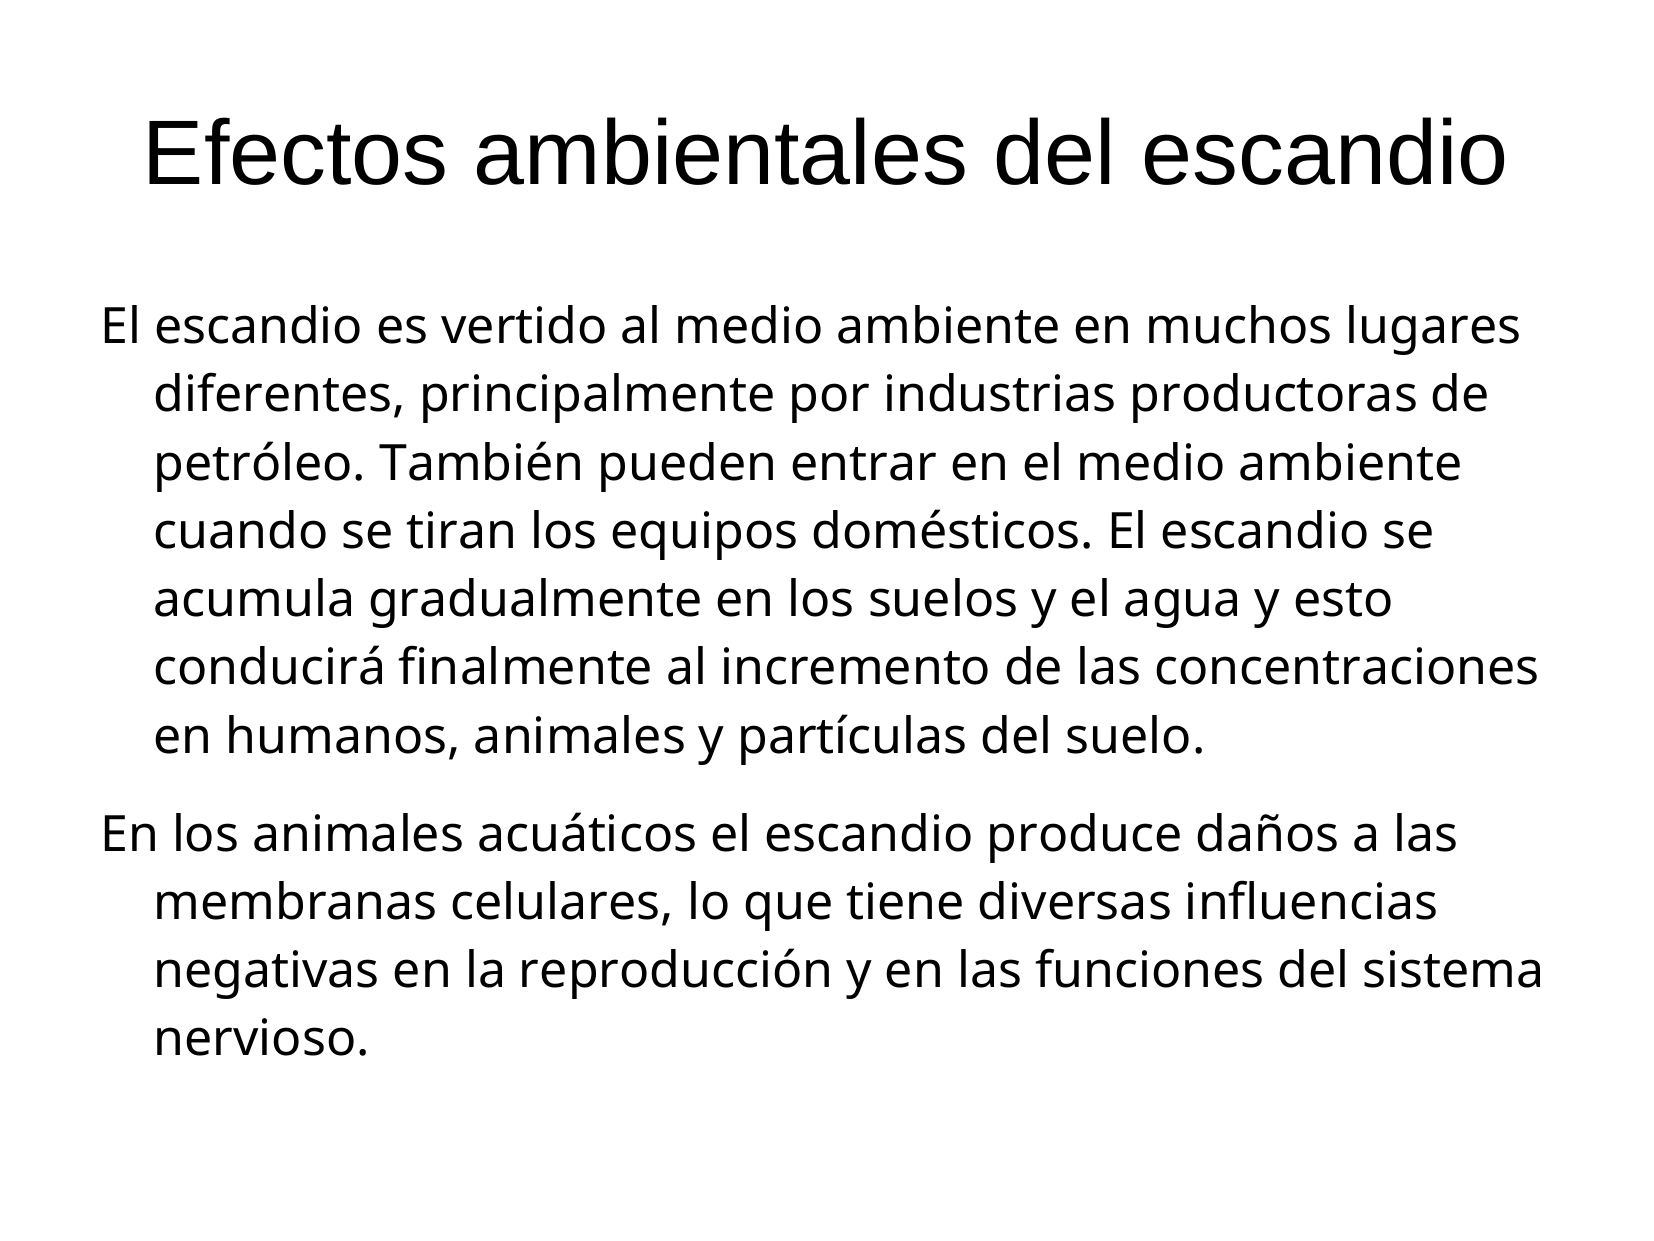

# Efectos ambientales del escandio
El escandio es vertido al medio ambiente en muchos lugares diferentes, principalmente por industrias productoras de petróleo. También pueden entrar en el medio ambiente cuando se tiran los equipos domésticos. El escandio se acumula gradualmente en los suelos y el agua y esto conducirá finalmente al incremento de las concentraciones en humanos, animales y partículas del suelo.
En los animales acuáticos el escandio produce daños a las membranas celulares, lo que tiene diversas influencias negativas en la reproducción y en las funciones del sistema nervioso.